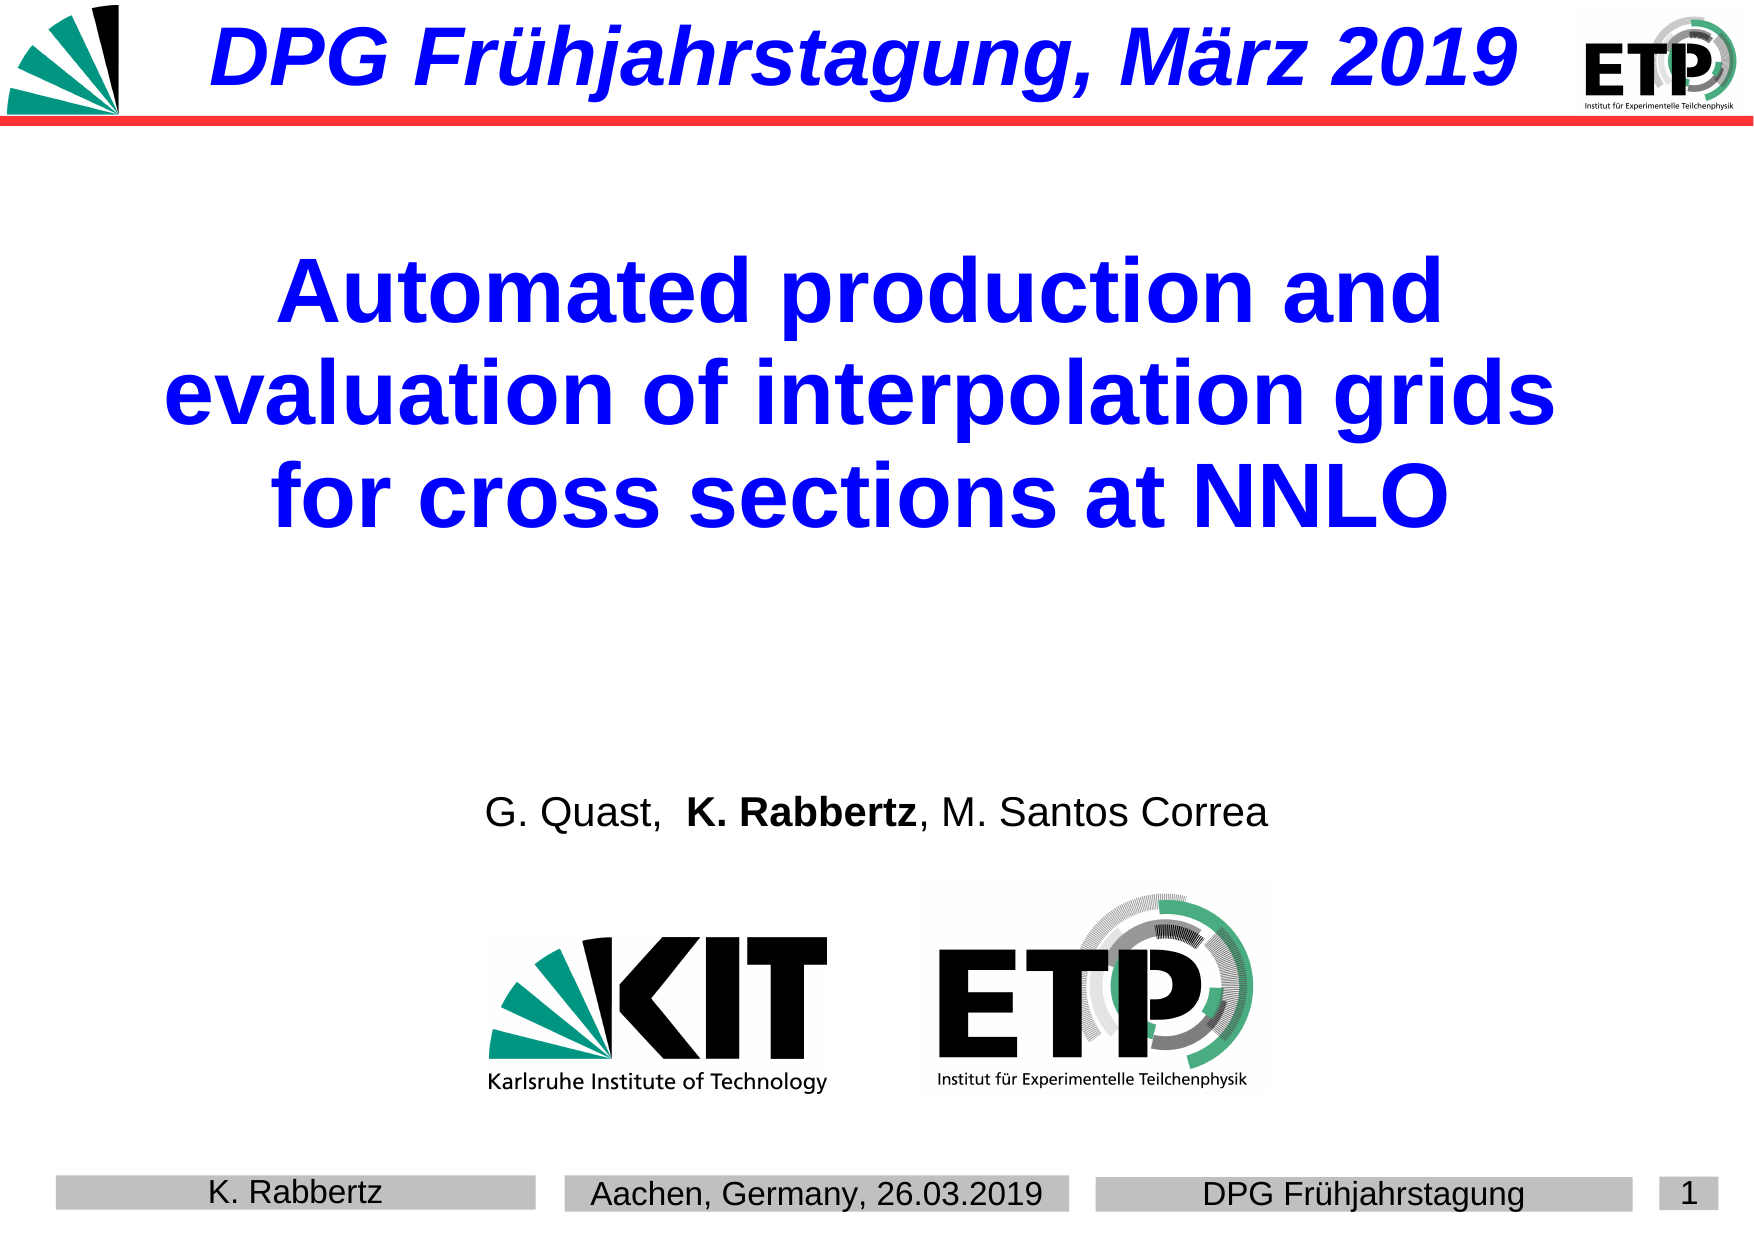

# DPG Frühjahrstagung, März 2019
Automated production and
evaluation of interpolation grids
for cross sections at NNLO
G. Quast, K. Rabbertz, M. Santos Correa